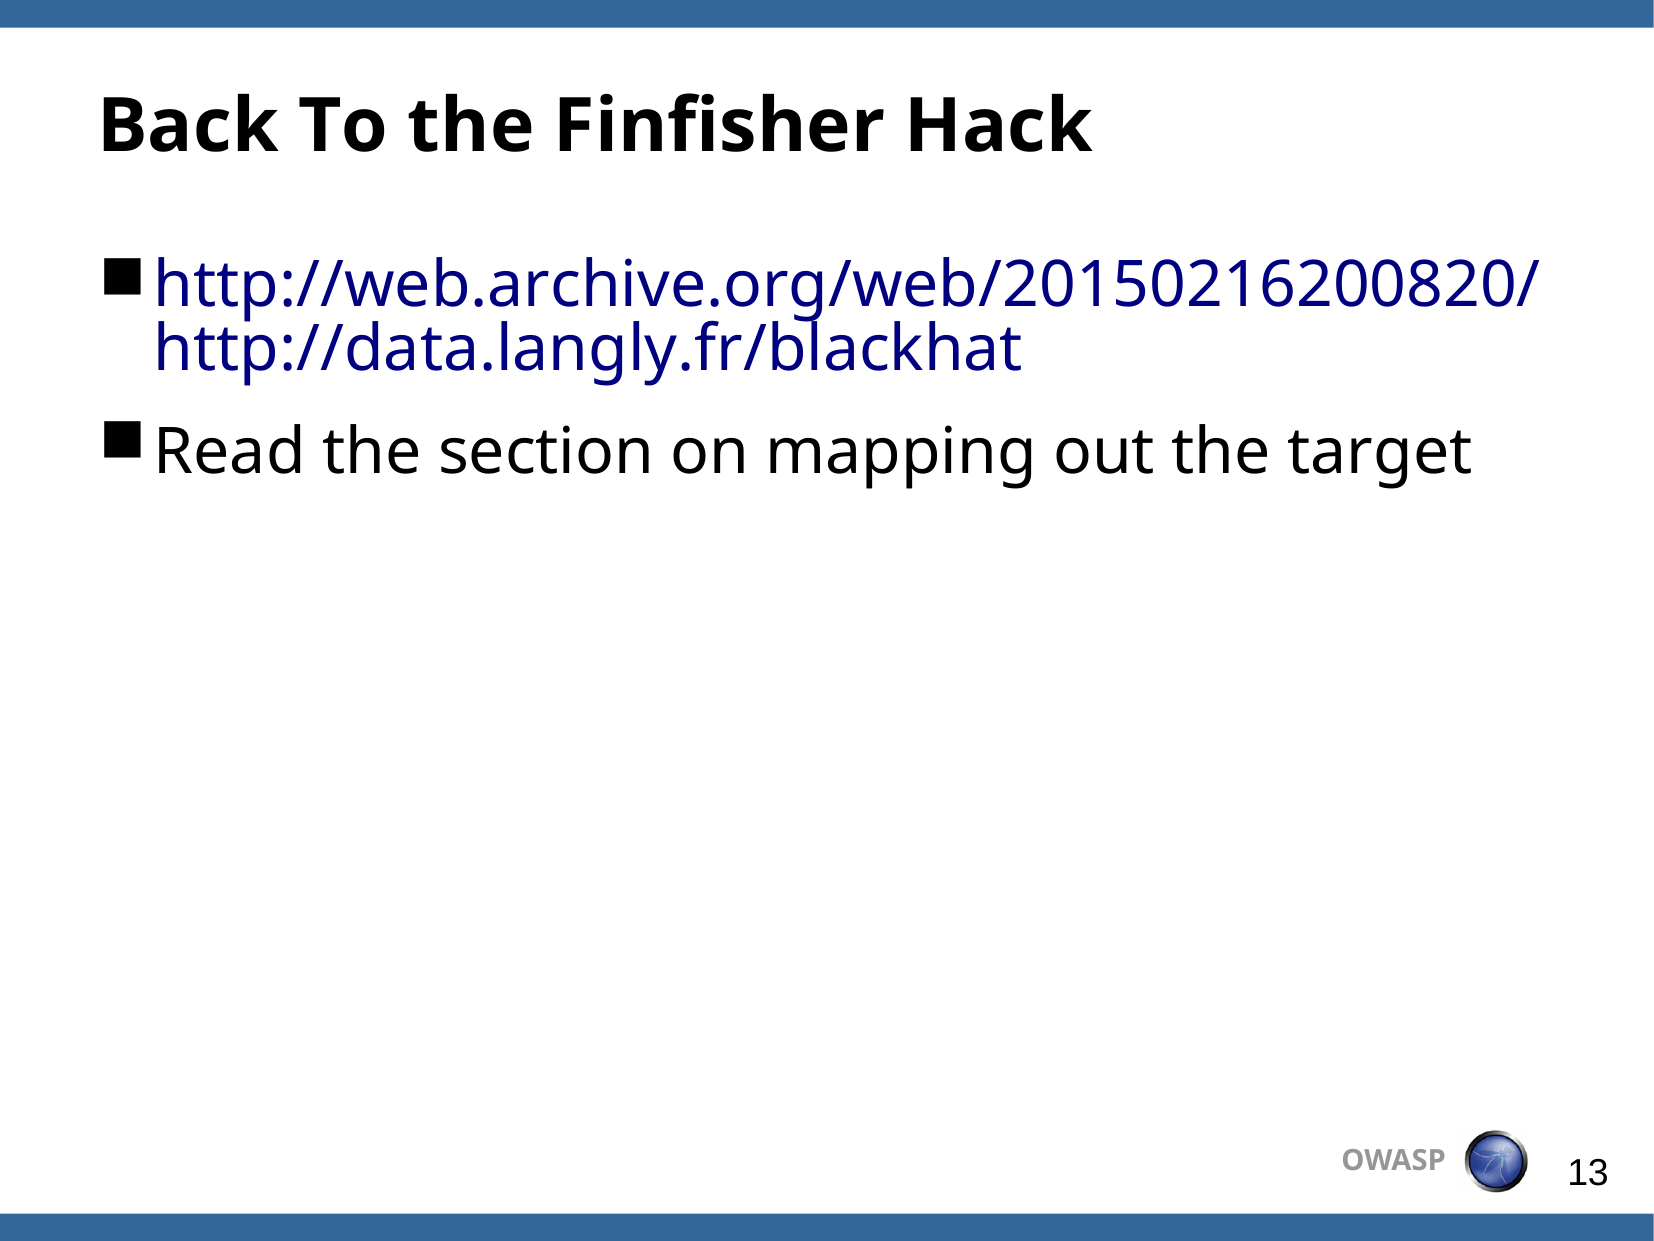

# Back To the Finfisher Hack
http://web.archive.org/web/20150216200820/http://data.langly.fr/blackhat
Read the section on mapping out the target
13